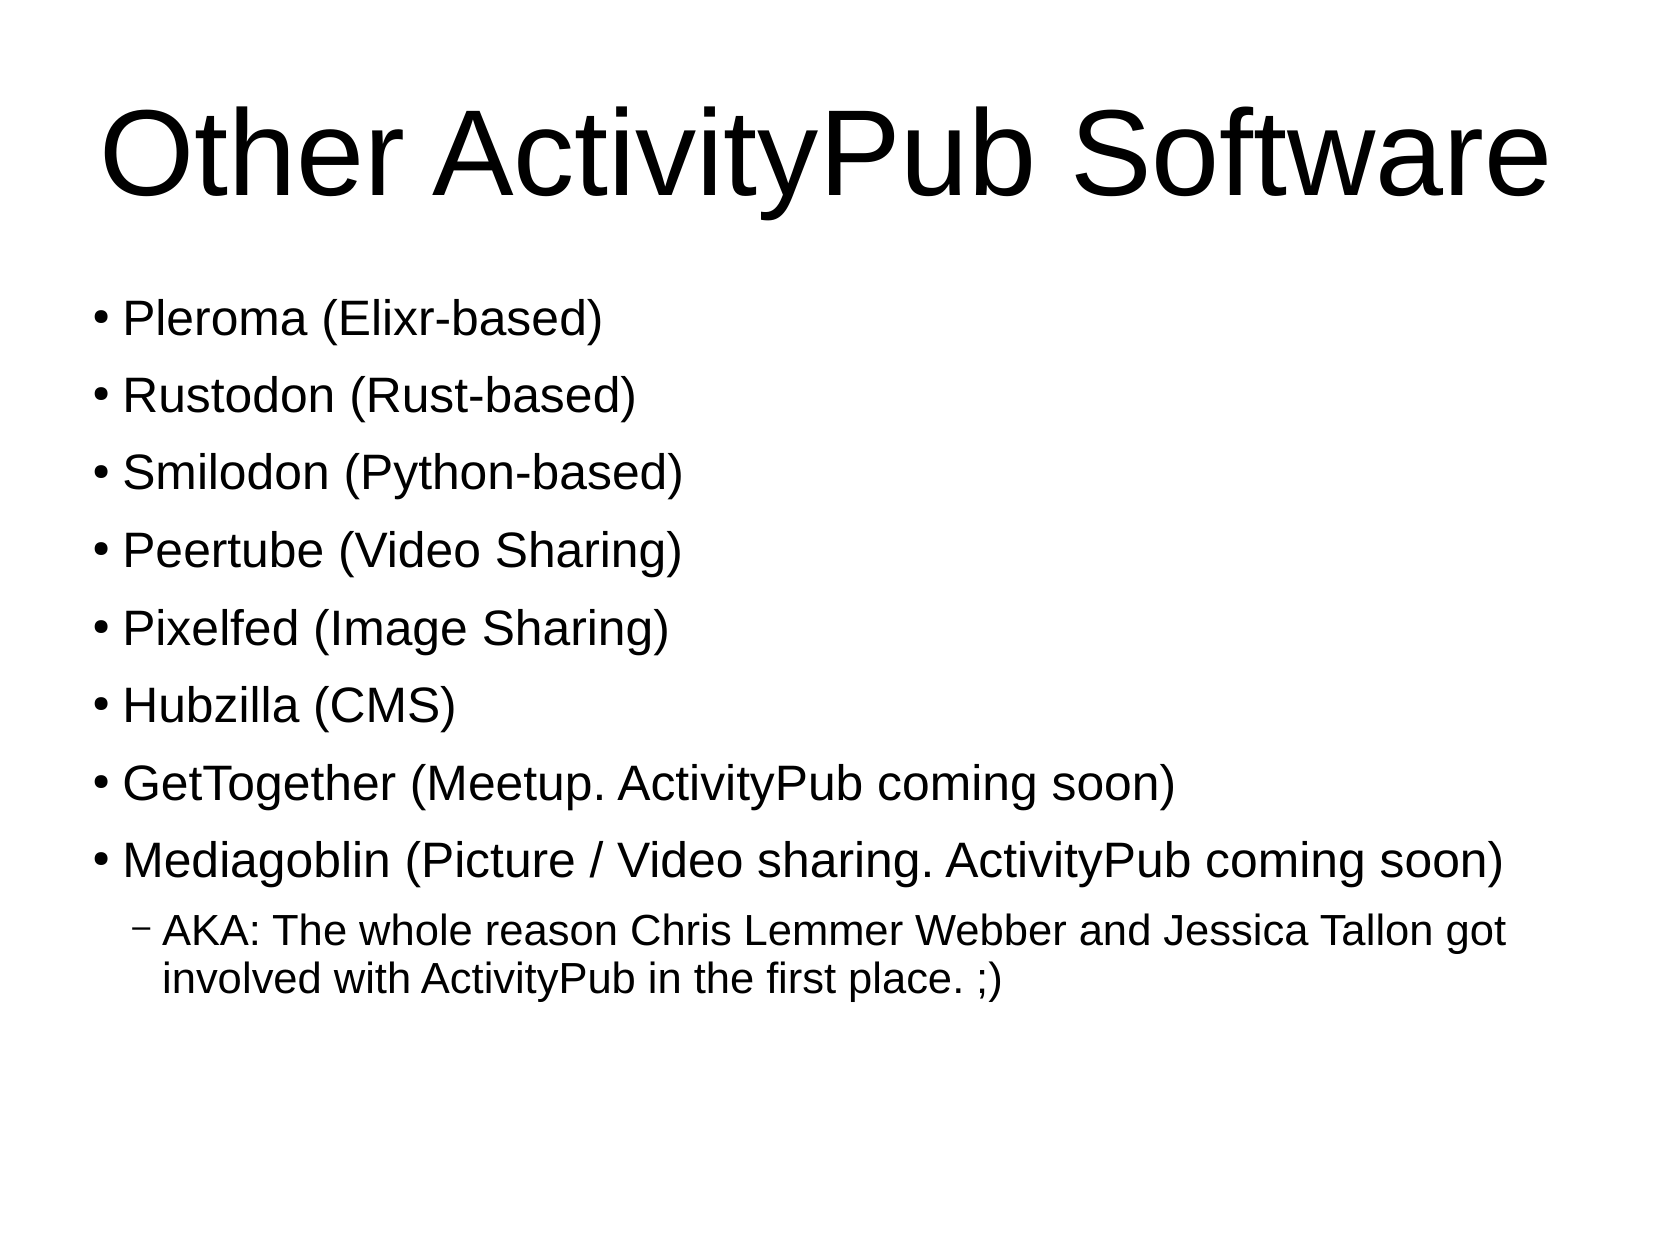

# Other ActivityPub Software
Pleroma (Elixr-based)
Rustodon (Rust-based)
Smilodon (Python-based)
Peertube (Video Sharing)
Pixelfed (Image Sharing)
Hubzilla (CMS)
GetTogether (Meetup. ActivityPub coming soon)
Mediagoblin (Picture / Video sharing. ActivityPub coming soon)
AKA: The whole reason Chris Lemmer Webber and Jessica Tallon got involved with ActivityPub in the first place. ;)